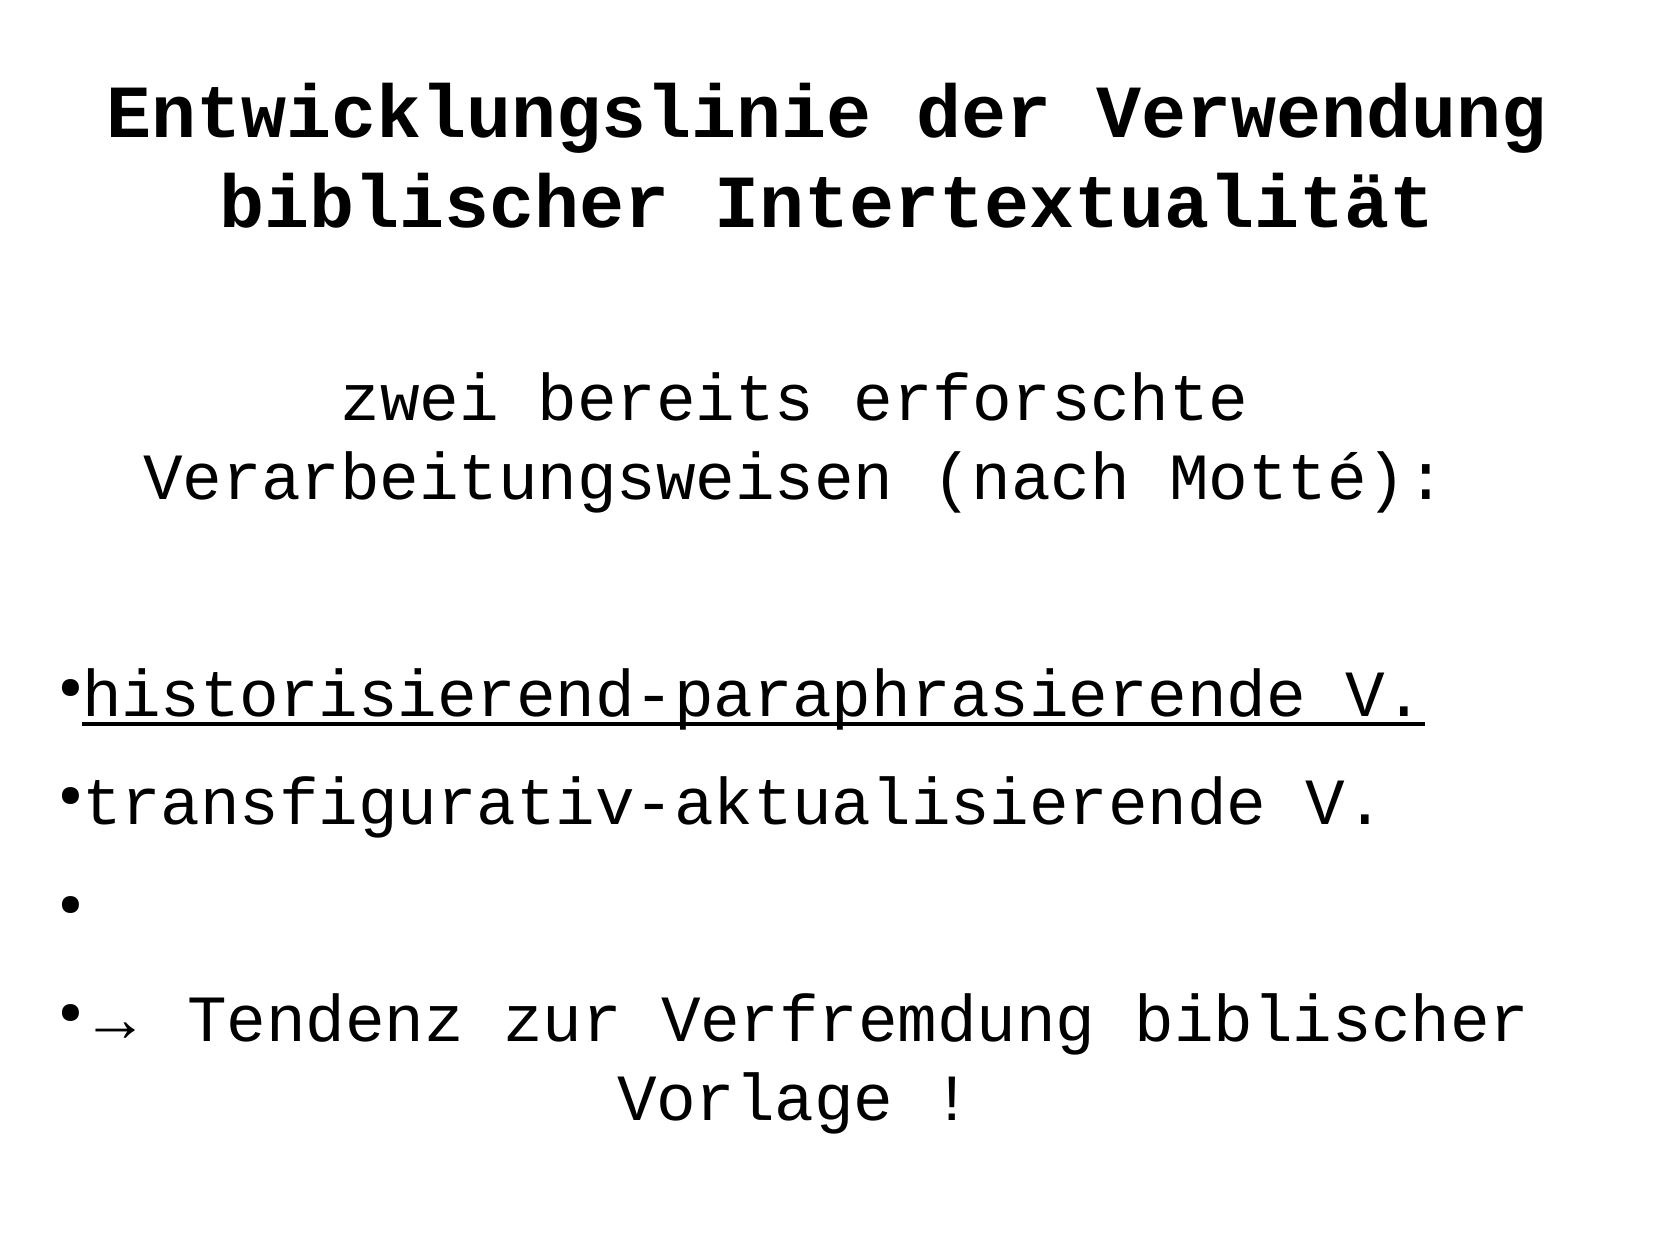

# Entwicklungslinie der Verwendung biblischer Intertextualität
zwei bereits erforschte Verarbeitungsweisen (nach Motté):
historisierend-paraphrasierende V.
transfigurativ-aktualisierende V.
→ Tendenz zur Verfremdung biblischer Vorlage !